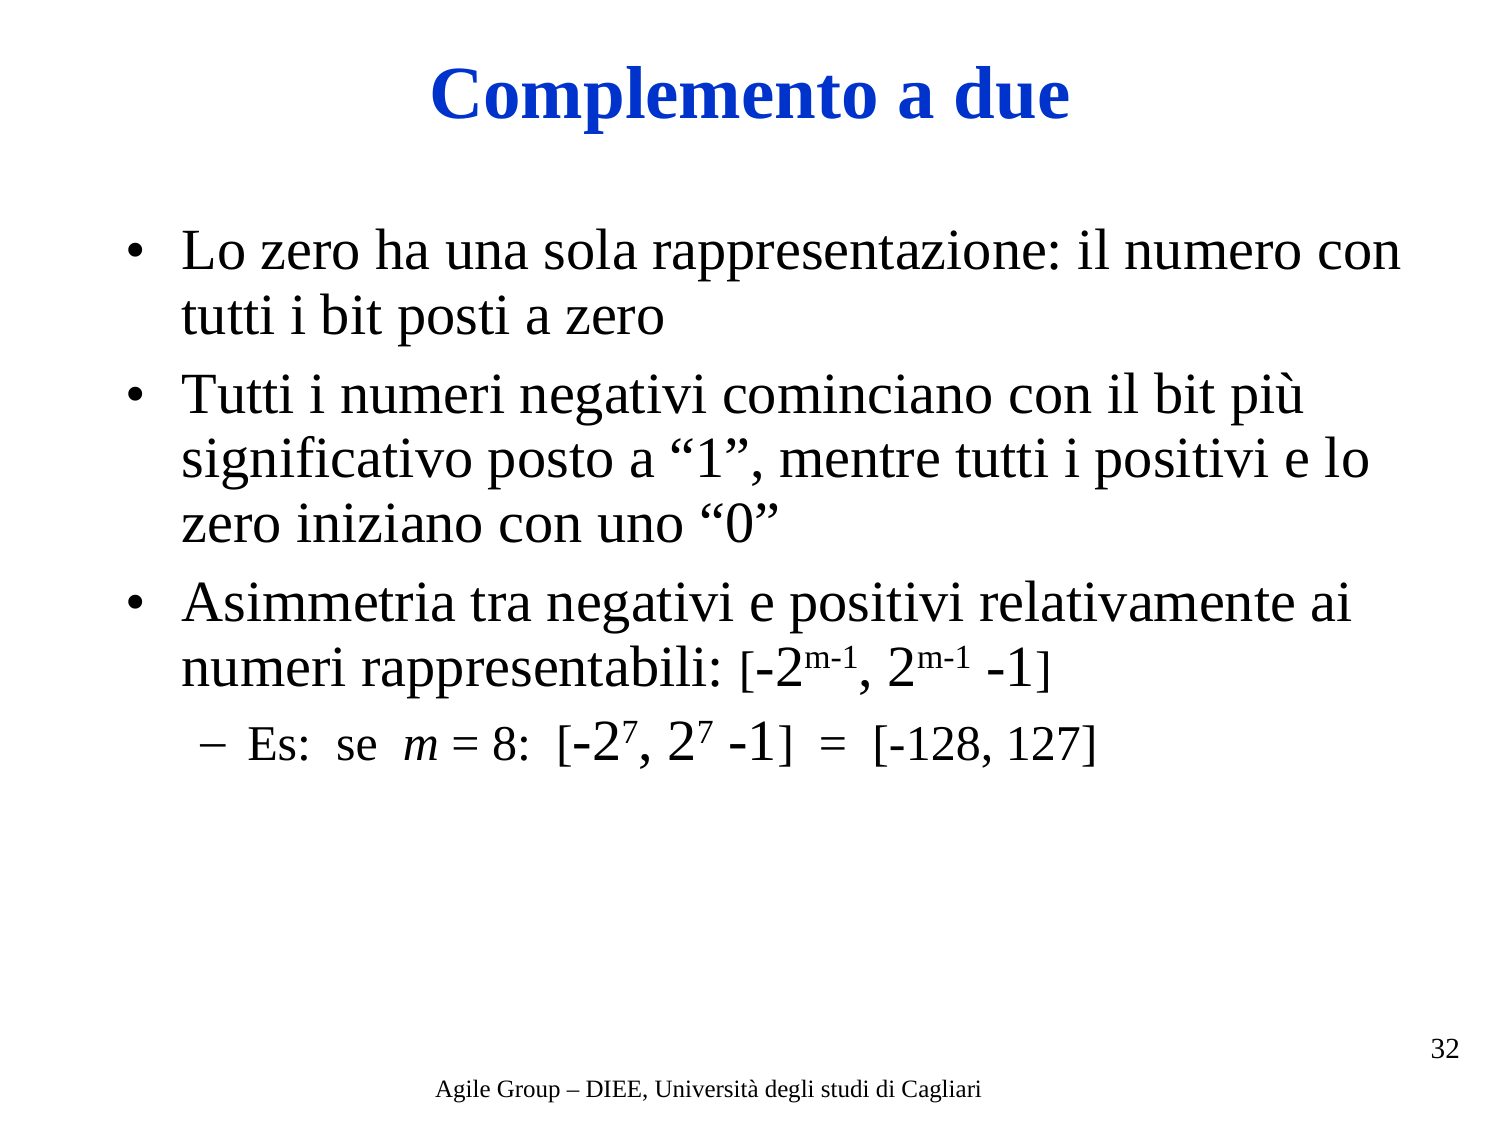

# Complemento a due
Lo zero ha una sola rappresentazione: il numero con tutti i bit posti a zero
Tutti i numeri negativi cominciano con il bit più significativo posto a “1”, mentre tutti i positivi e lo zero iniziano con uno “0”
Asimmetria tra negativi e positivi relativamente ai numeri rappresentabili: [-2m-1, 2m-1 -1]
Es: se m = 8: [-27, 27 -1] = [-128, 127]
32